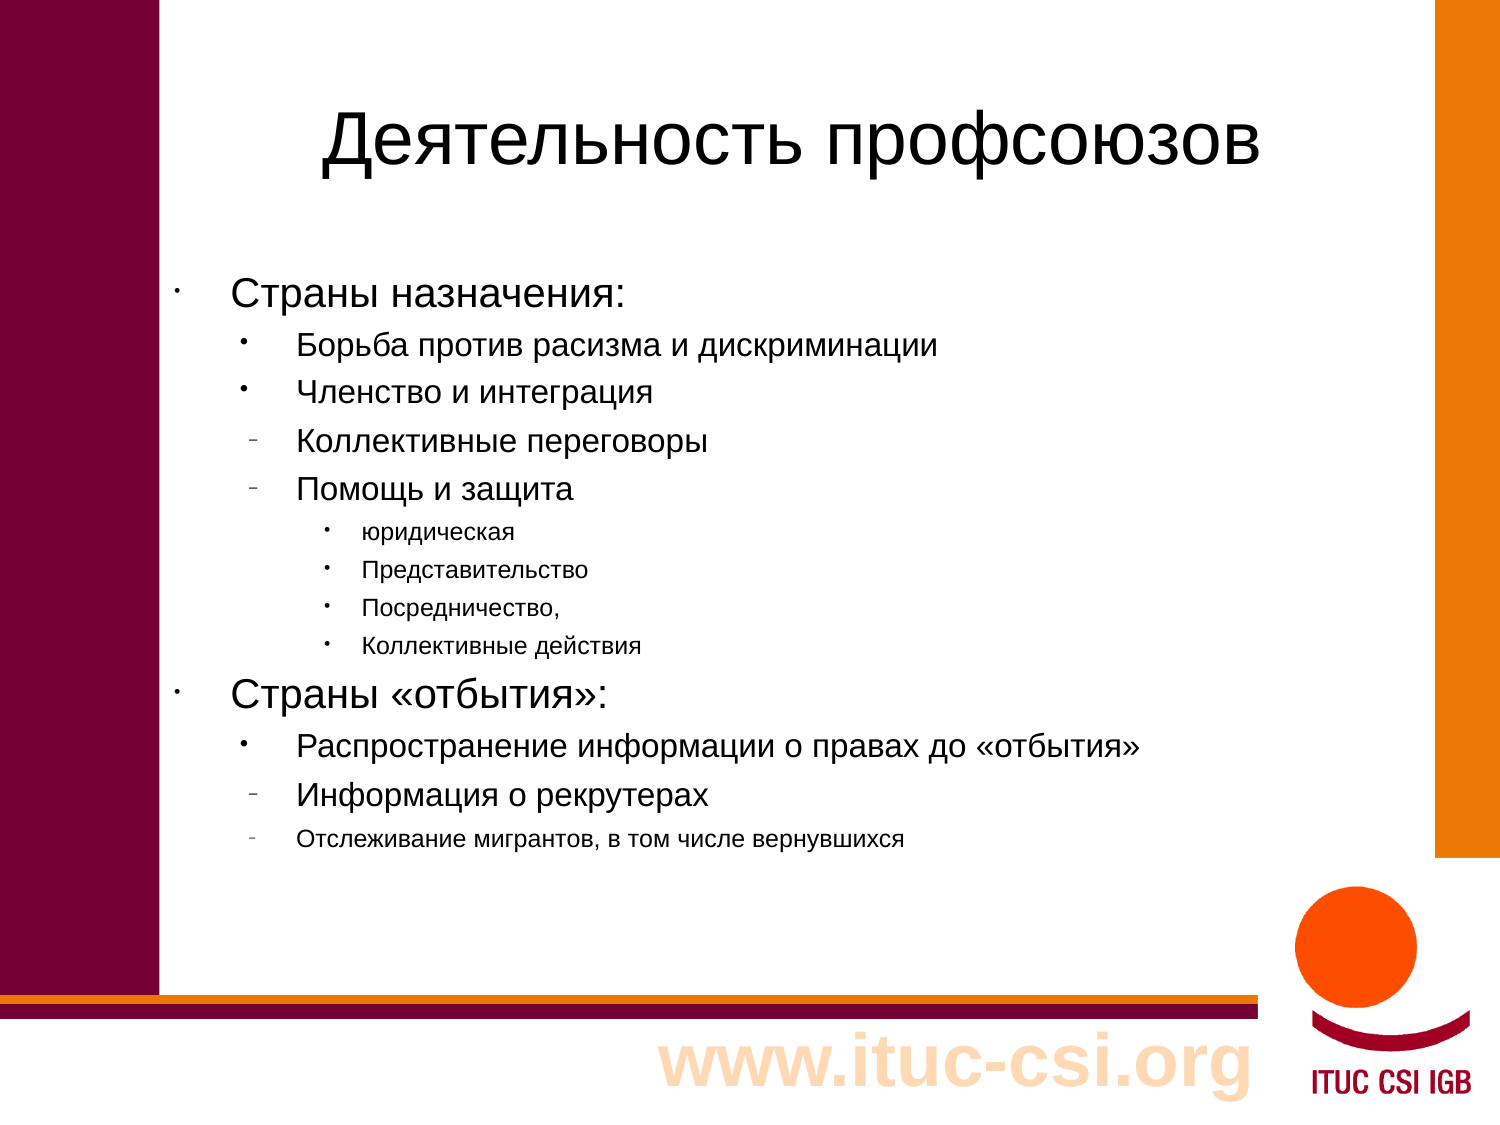

# Деятельность профсоюзов
Страны назначения:
Борьба против расизма и дискриминации
Членство и интеграция
Коллективные переговоры
Помощь и защита
юридическая
Представительство
Посредничество,
Коллективные действия
Страны «отбытия»:
Распространение информации о правах до «отбытия»
Информация о рекрутерах
Отслеживание мигрантов, в том числе вернувшихся
www.ituc-csi.org